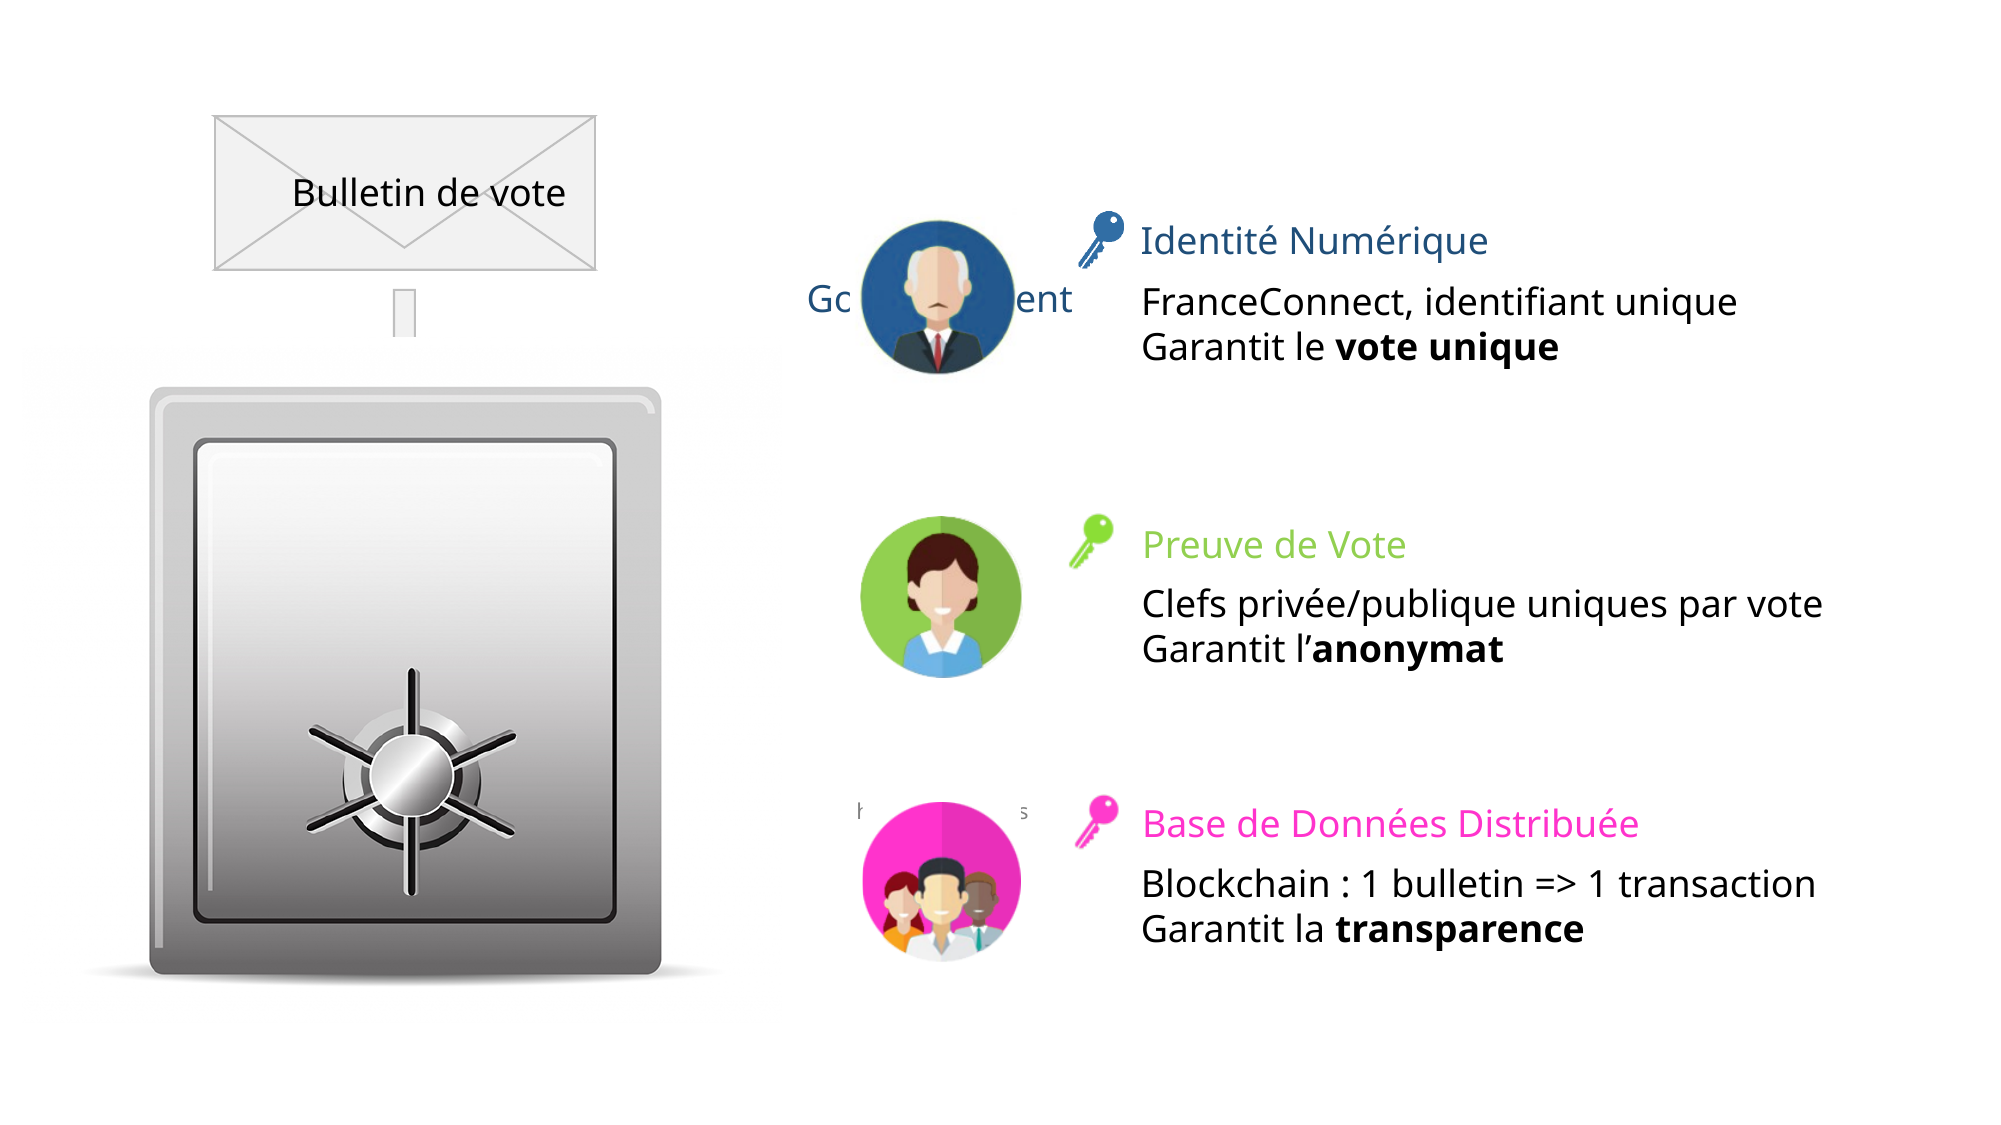

Bulletin de vote
fournie par le
Gouvernement
Identité Numérique
FranceConnect, identifiant unique
Garantit le vote unique
créée par le
Votant
Preuve de Vote
Clefs privée/publique uniques par vote
Garantit l’anonymat
hébergée par les
Citoyens
Base de Données Distribuée
Blockchain : 1 bulletin => 1 transaction
Garantit la transparence